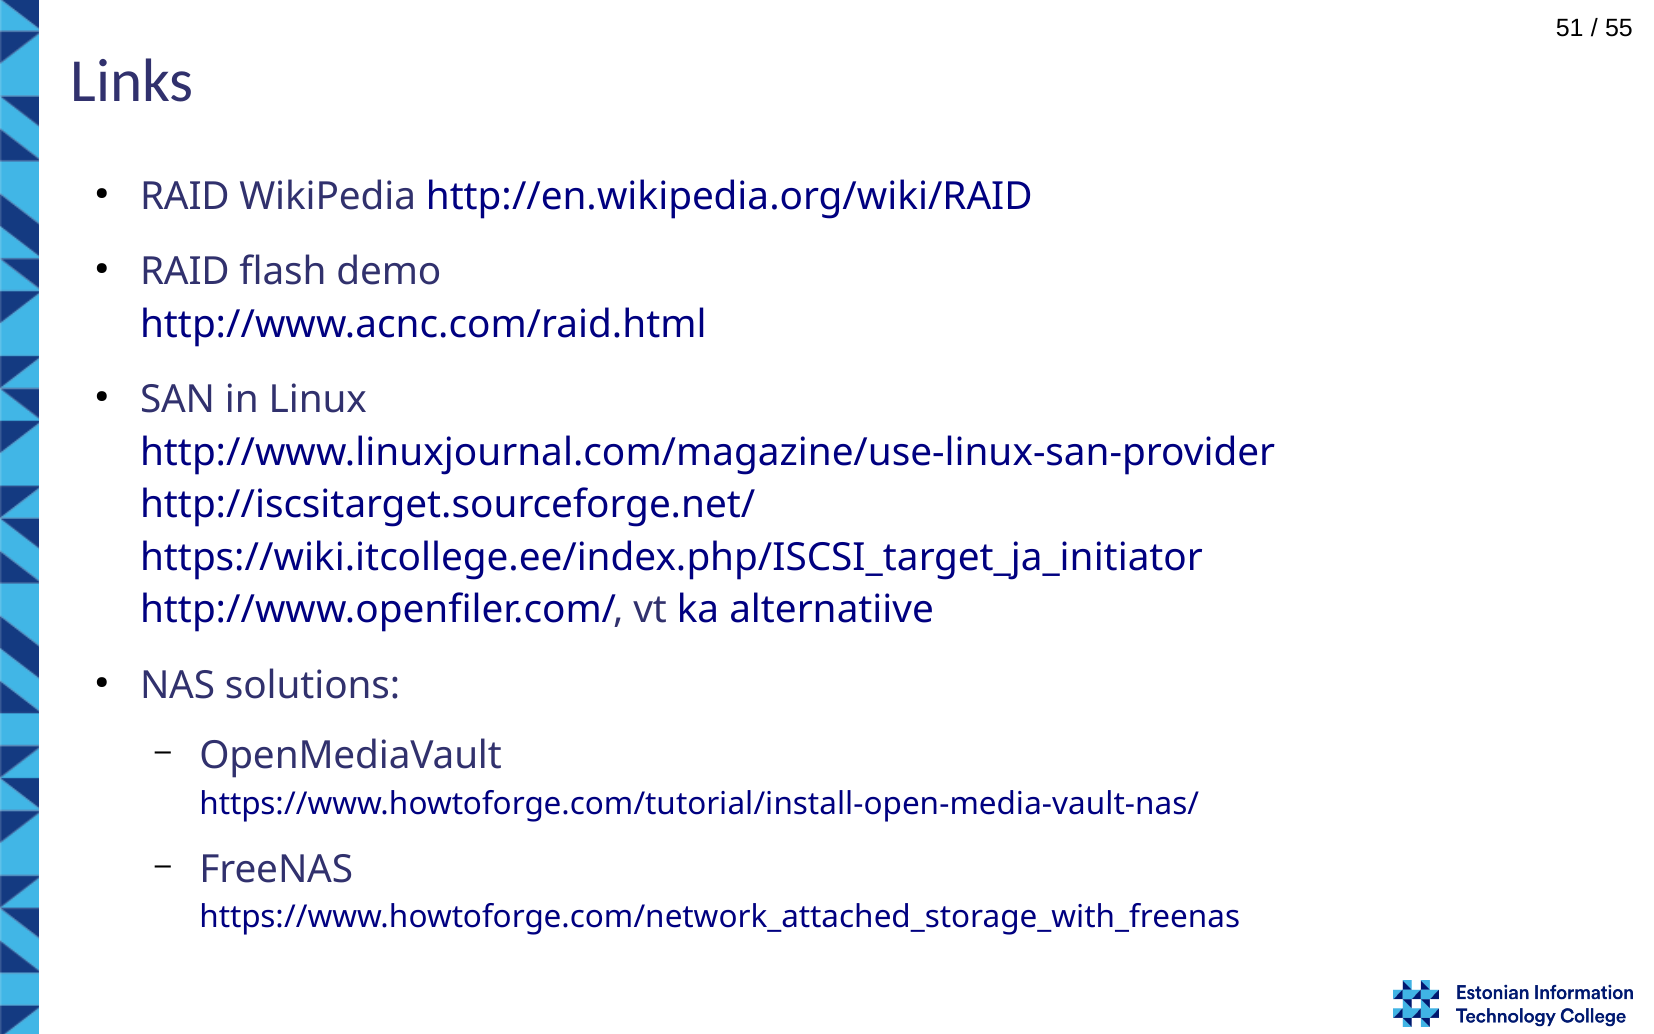

# Links
RAID WikiPedia http://en.wikipedia.org/wiki/RAID
RAID flash demo
http://www.acnc.com/raid.html
SAN in Linux
http://www.linuxjournal.com/magazine/use-linux-san-provider
http://iscsitarget.sourceforge.net/
https://wiki.itcollege.ee/index.php/ISCSI_target_ja_initiator
http://www.openfiler.com/, vt ka alternatiive
NAS solutions:
OpenMediaVault
https://www.howtoforge.com/tutorial/install-open-media-vault-nas/
FreeNAS
https://www.howtoforge.com/network_attached_storage_with_freenas